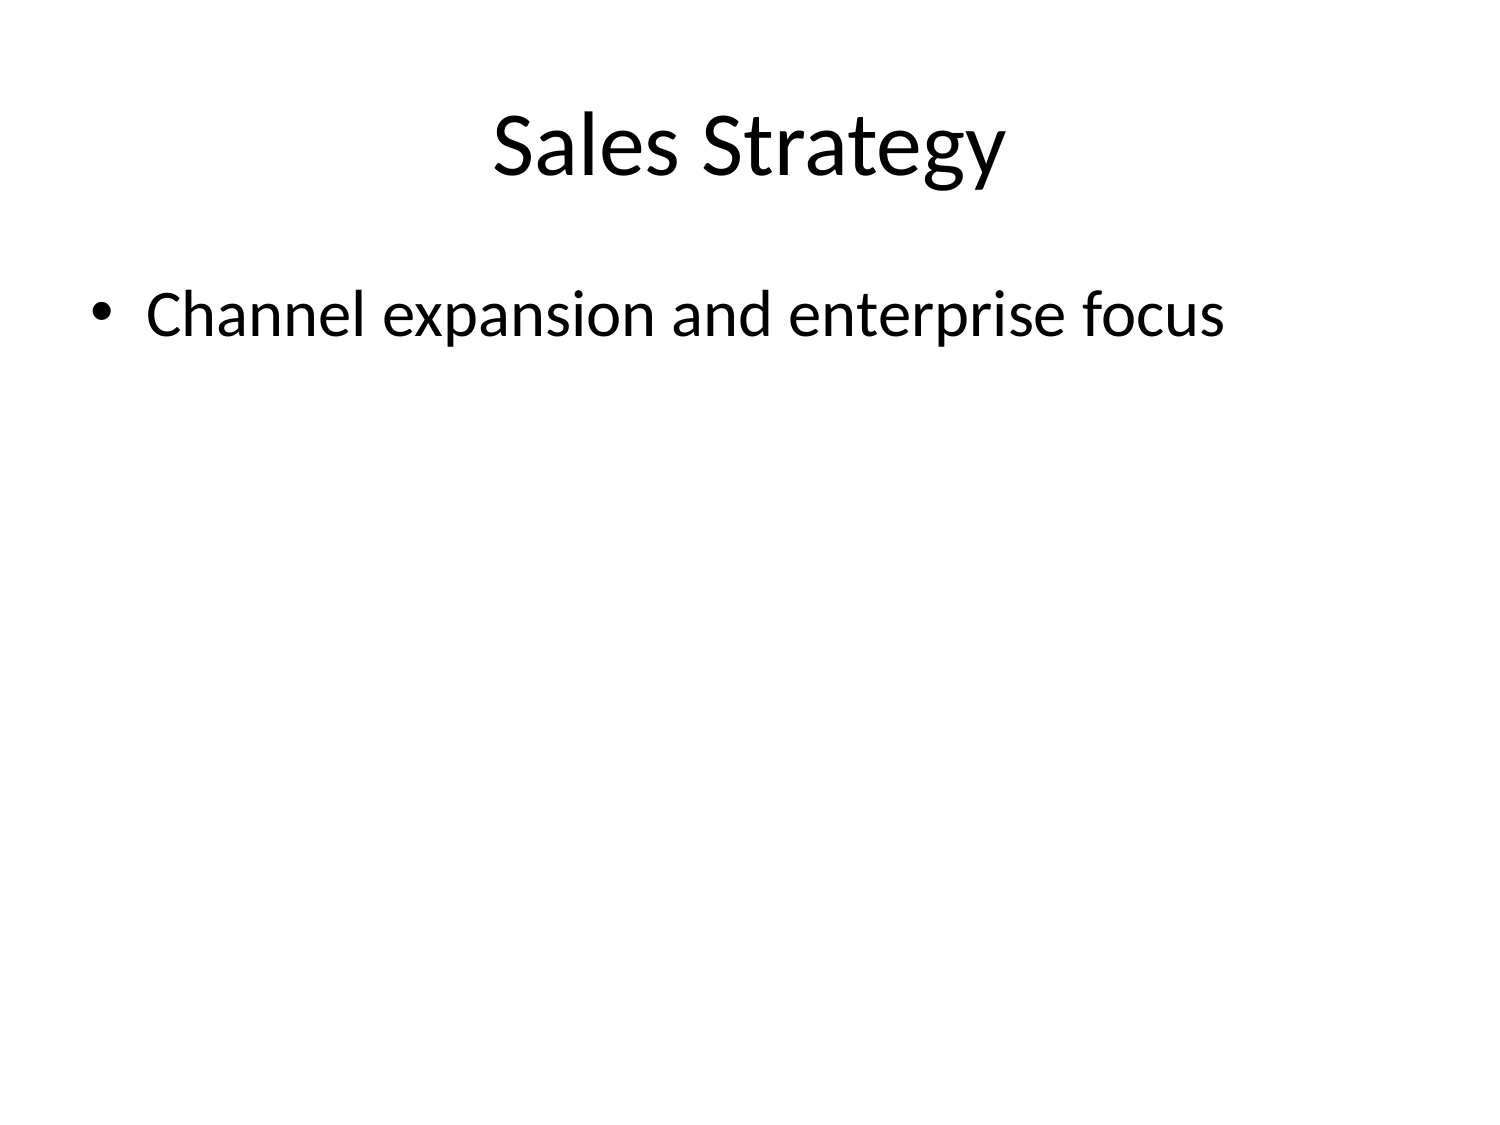

# Sales Strategy
Channel expansion and enterprise focus